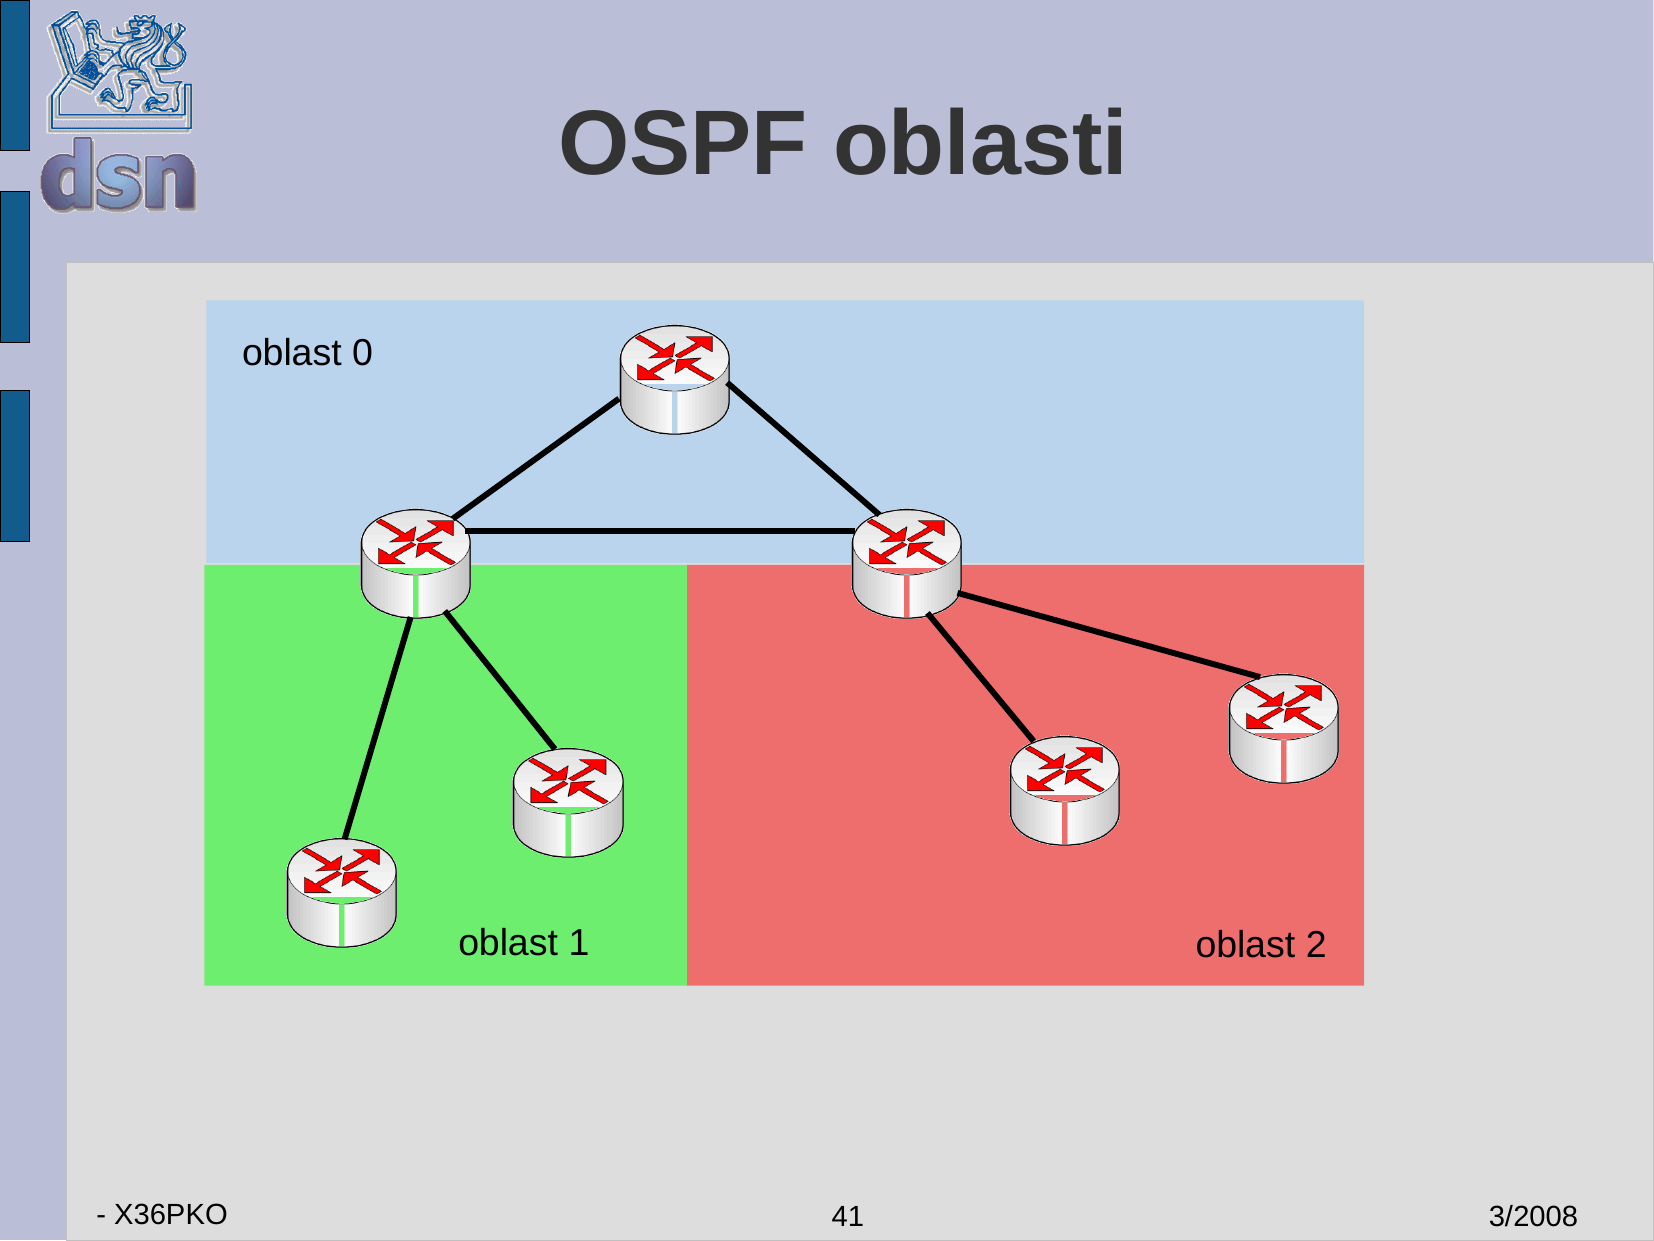

# OSPF oblasti
oblast 0
oblast 1
oblast 2